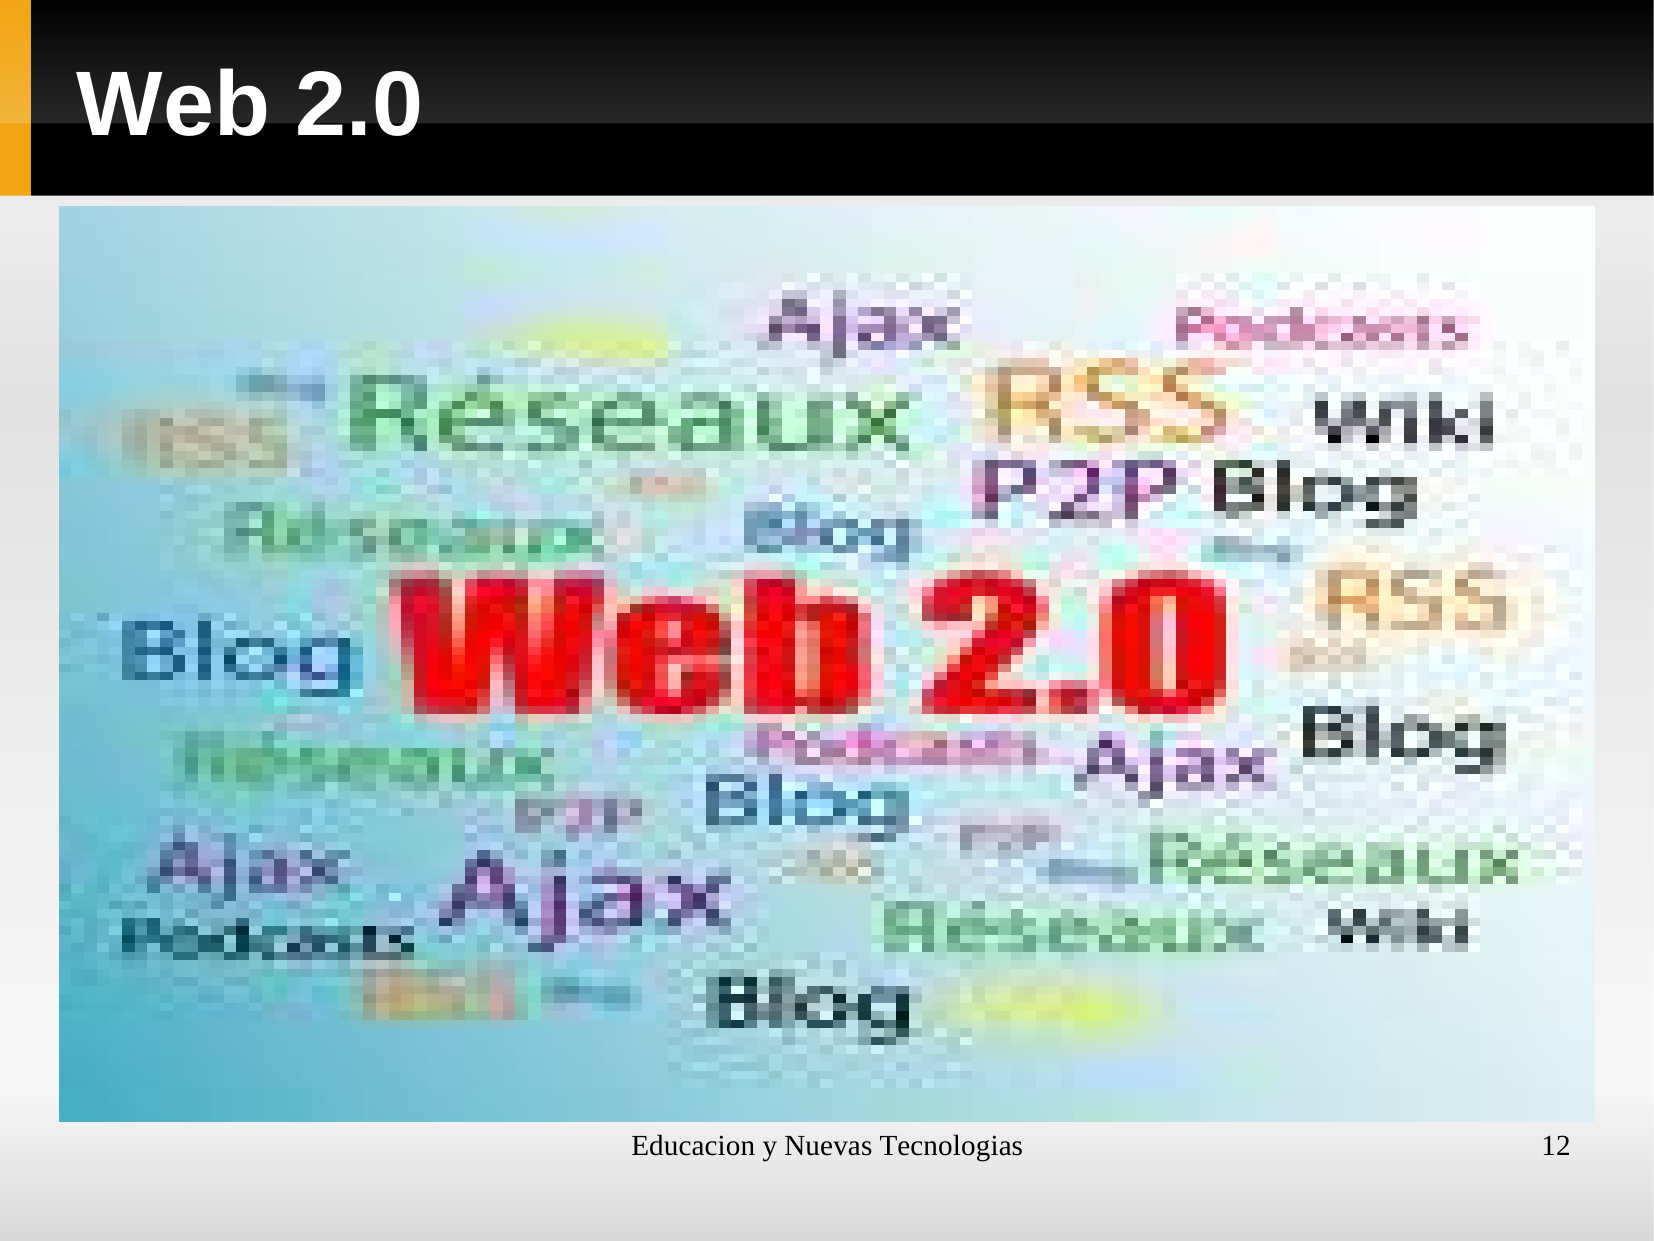

# Web 2.0
Educacion y Nuevas Tecnologias
12